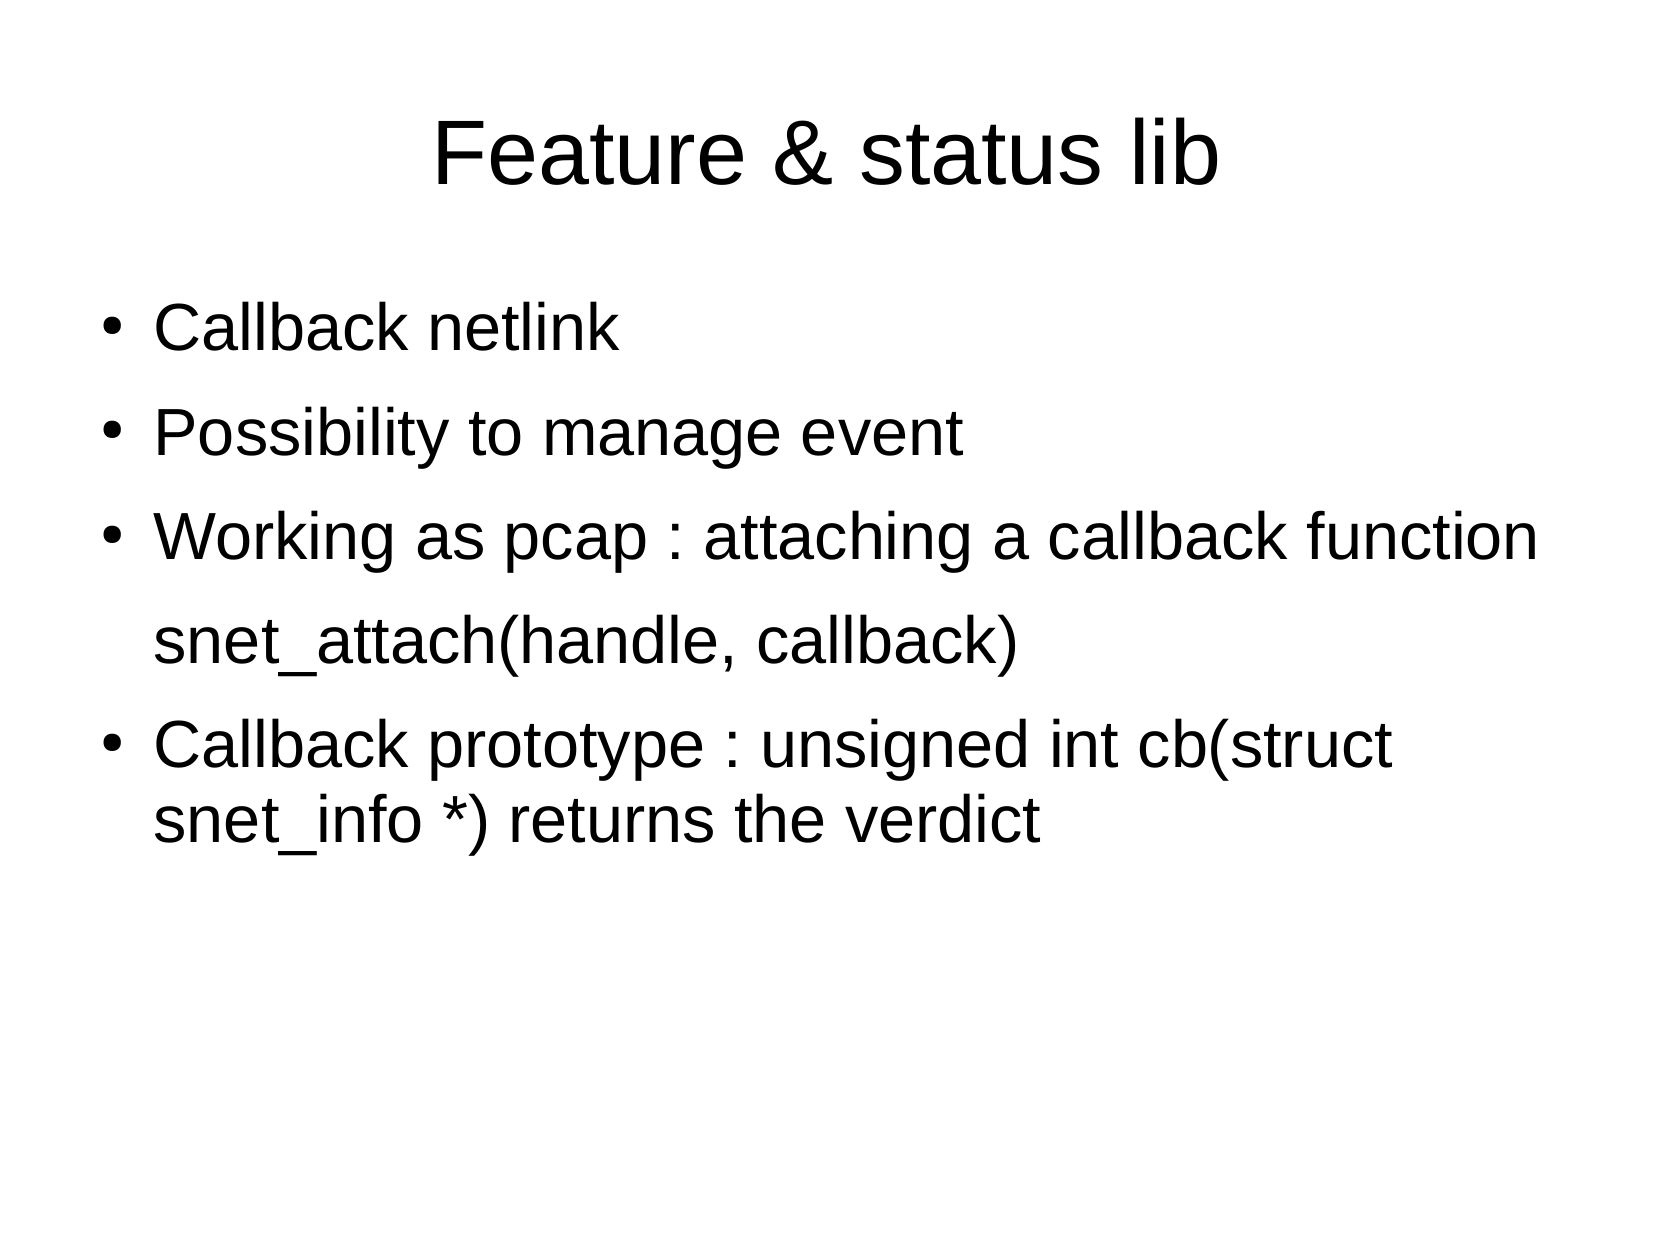

# Feature & status lib
Callback netlink
Possibility to manage event
Working as pcap : attaching a callback function
snet_attach(handle, callback)
Callback prototype : unsigned int cb(struct snet_info *) returns the verdict